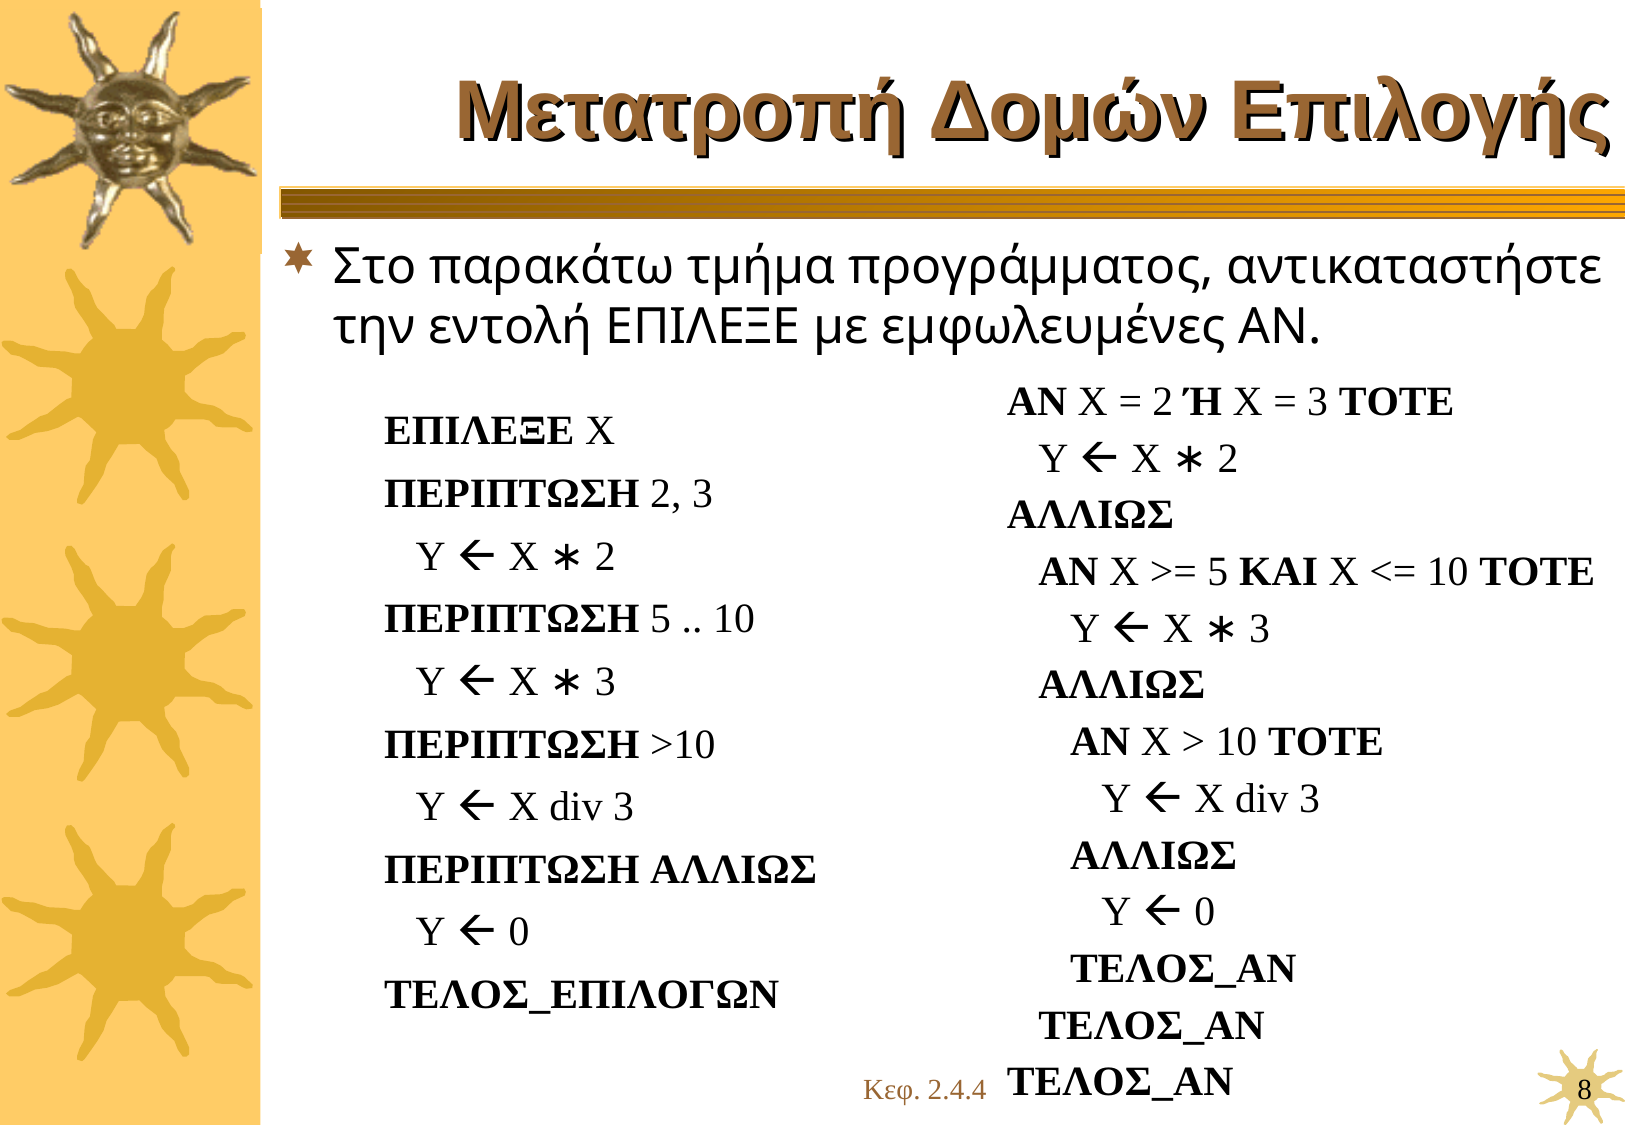

Μετατροπή Δομών Επιλογής
Στο παρακάτω τμήμα προγράμματος, αντικαταστήστε την εντολή ΕΠΙΛΕΞΕ με εμφωλευμένες ΑΝ.
ΑΝ Χ = 2 Ή Χ = 3 ΤΟΤΕ
 Υ  Χ ∗ 2
ΑΛΛΙΩΣ
 ΑΝ Χ >= 5 ΚΑΙ Χ <= 10 ΤΟΤΕ
 Υ  Χ ∗ 3
 ΑΛΛΙΩΣ
 ΑΝ Χ > 10 ΤΟΤΕ
 Υ  Χ div 3
 ΑΛΛΙΩΣ
 Υ  0
 ΤΕΛΟΣ_ΑΝ
 ΤΕΛΟΣ_ΑΝ
ΤΕΛΟΣ_ΑΝ
ΕΠΙΛΕΞΕ Χ
ΠΕΡΙΠΤΩΣΗ 2, 3
 Υ  Χ ∗ 2
ΠΕΡΙΠΤΩΣΗ 5 .. 10
 Υ  Χ ∗ 3
ΠΕΡΙΠΤΩΣΗ >10
 Υ  Χ div 3
ΠΕΡΙΠΤΩΣΗ ΑΛΛΙΩΣ
 Υ  0
ΤΕΛΟΣ_ΕΠΙΛΟΓΩΝ
Κεφ. 2.4.4
8